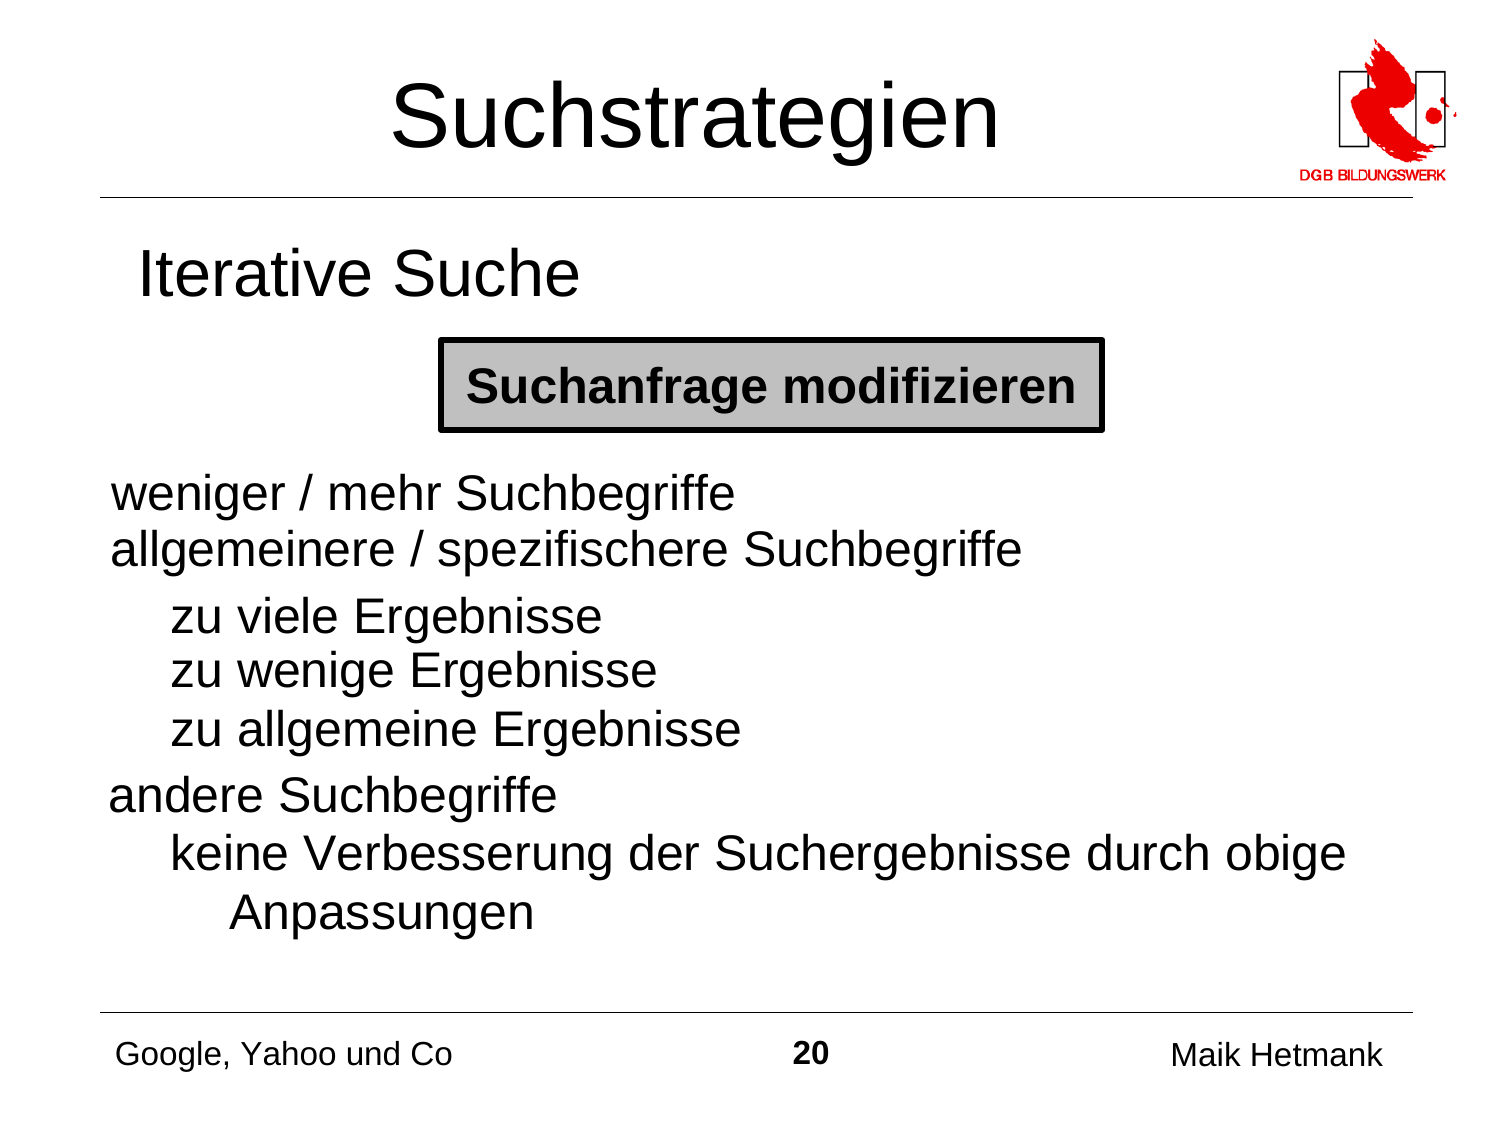

# Suchstrategien
Iterative Suche
Suchanfrage modifizieren
weniger / mehr Suchbegriffe
allgemeinere / spezifischere Suchbegriffe
zu viele Ergebnisse
zu wenige Ergebnisse
zu allgemeine Ergebnisse
andere Suchbegriffe
keine Verbesserung der Suchergebnisse durch obige Anpassungen